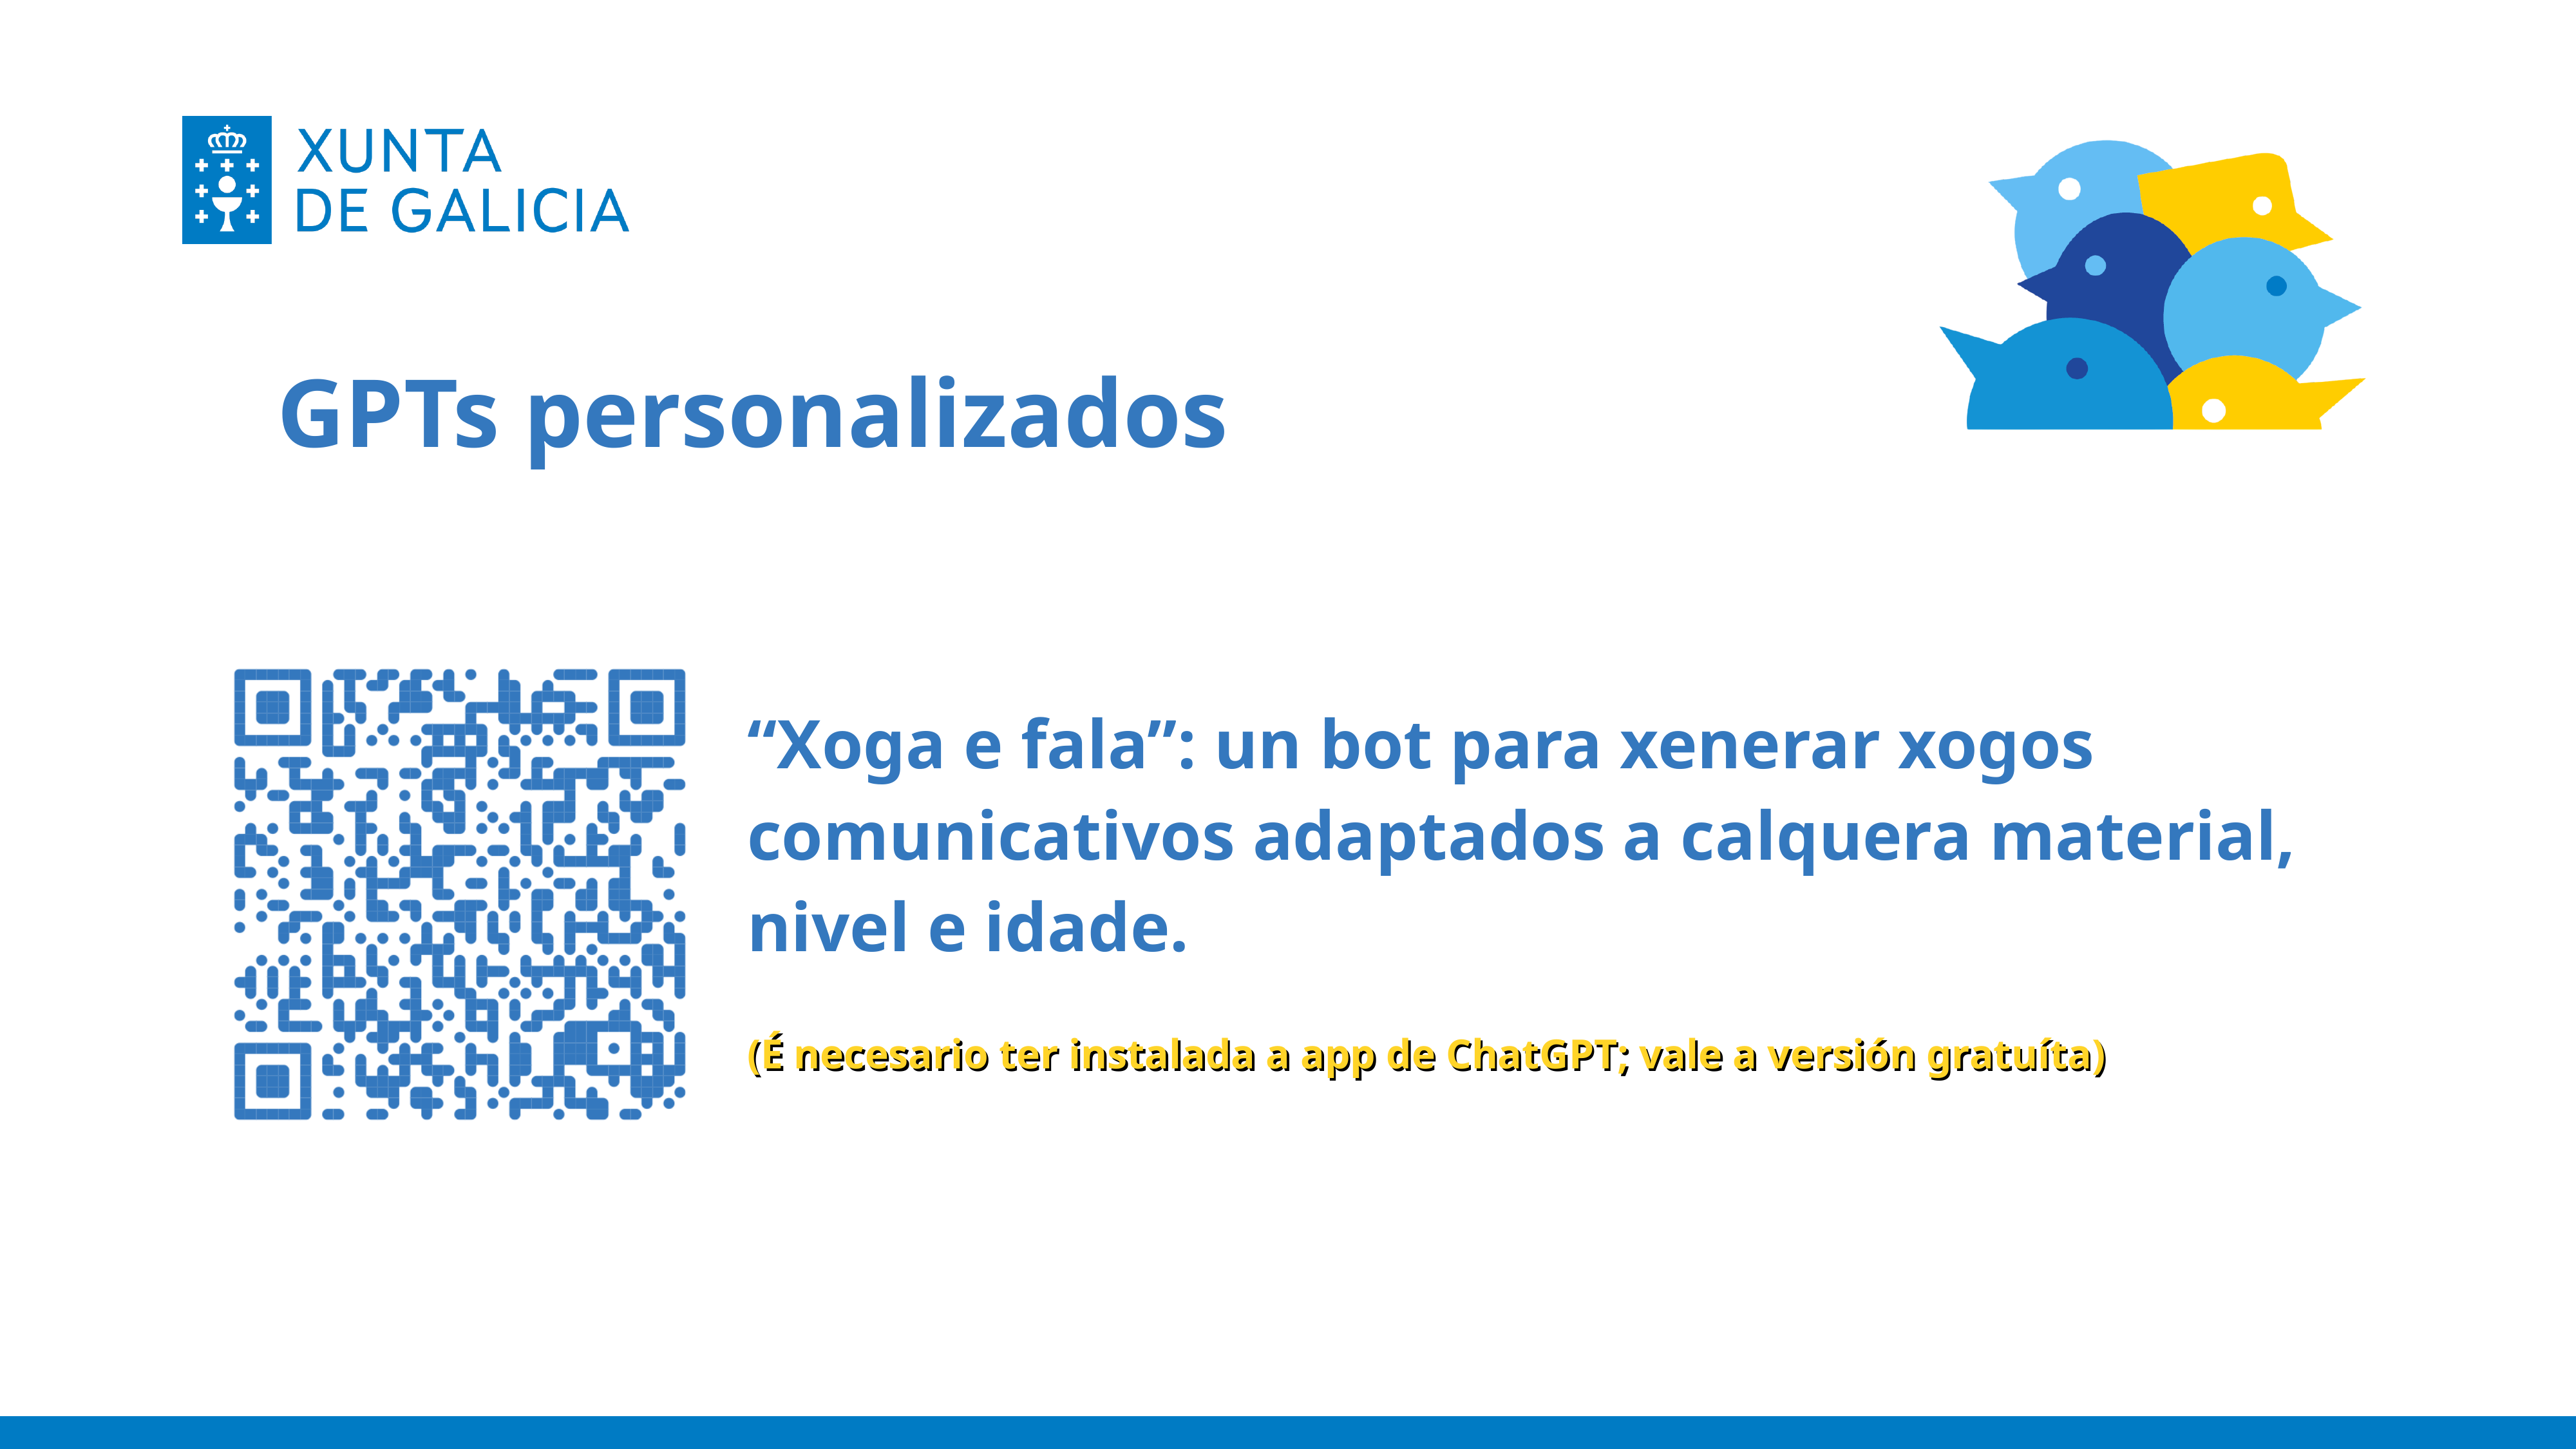

GPTs personalizados
“Xoga e fala”: un bot para xenerar xogos comunicativos adaptados a calquera material, nivel e idade.
(É necesario ter instalada a app de ChatGPT; vale a versión gratuíta)